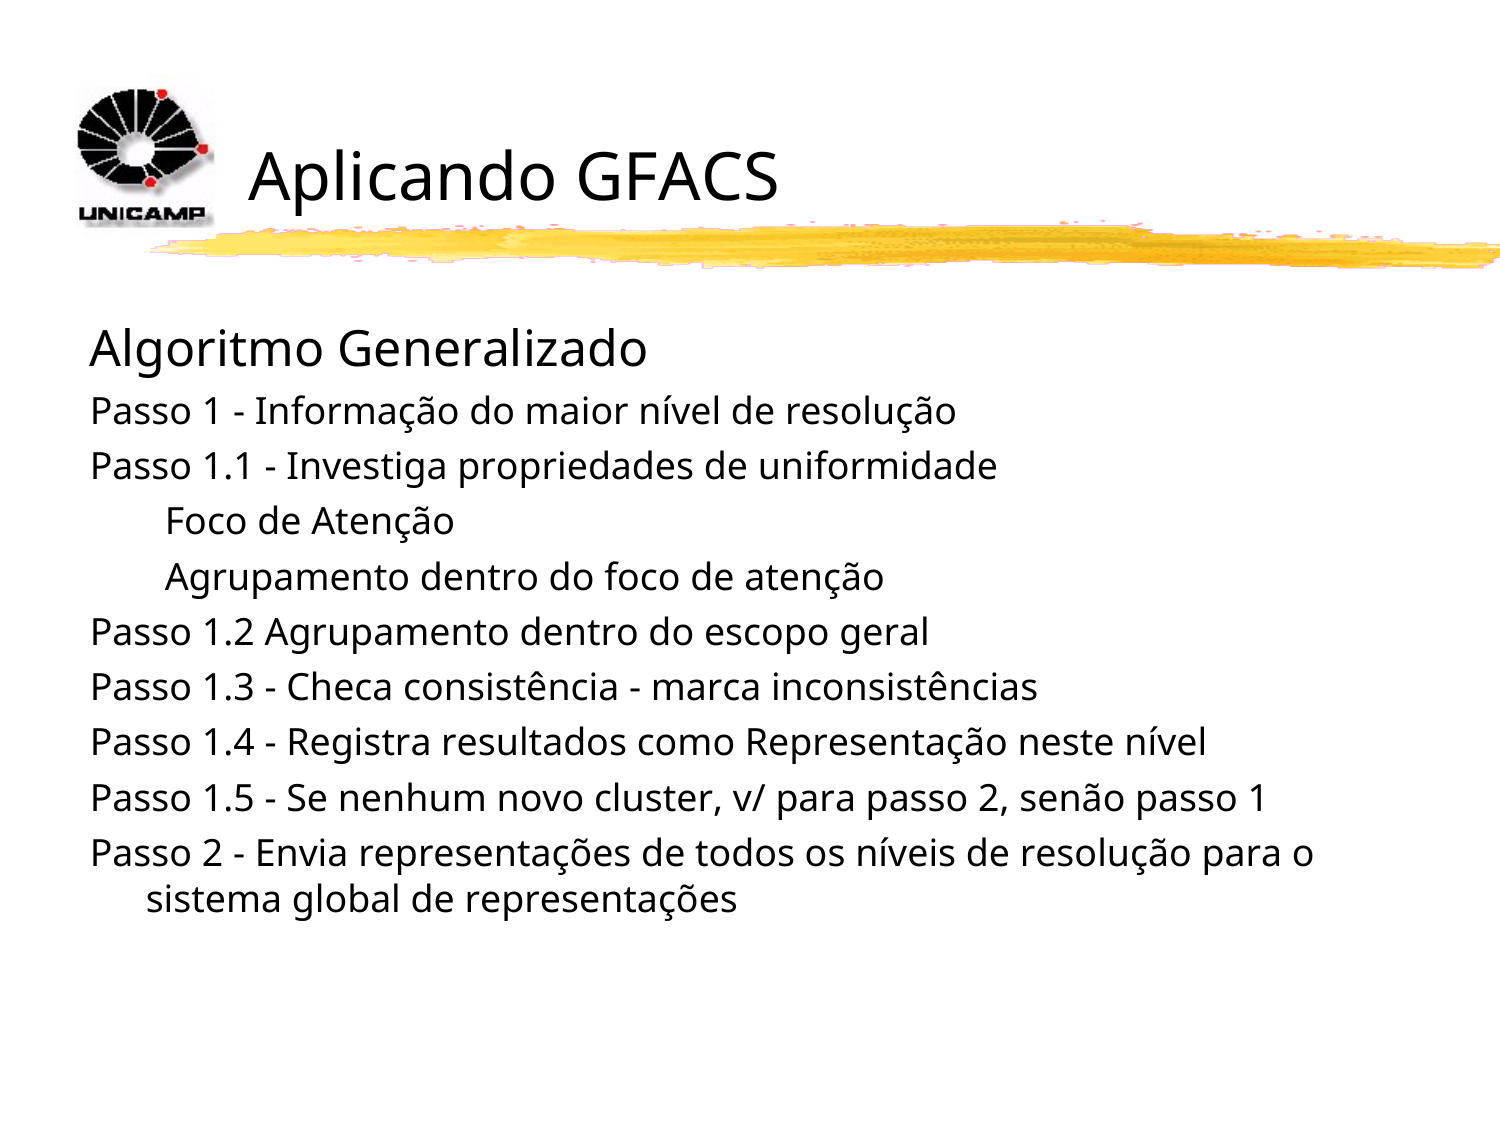

# Aplicando GFACS
Algoritmo Generalizado
Passo 1 - Informação do maior nível de resolução
Passo 1.1 - Investiga propriedades de uniformidade
Foco de Atenção
Agrupamento dentro do foco de atenção
Passo 1.2 Agrupamento dentro do escopo geral
Passo 1.3 - Checa consistência - marca inconsistências
Passo 1.4 - Registra resultados como Representação neste nível
Passo 1.5 - Se nenhum novo cluster, v/ para passo 2, senão passo 1
Passo 2 - Envia representações de todos os níveis de resolução para o sistema global de representações